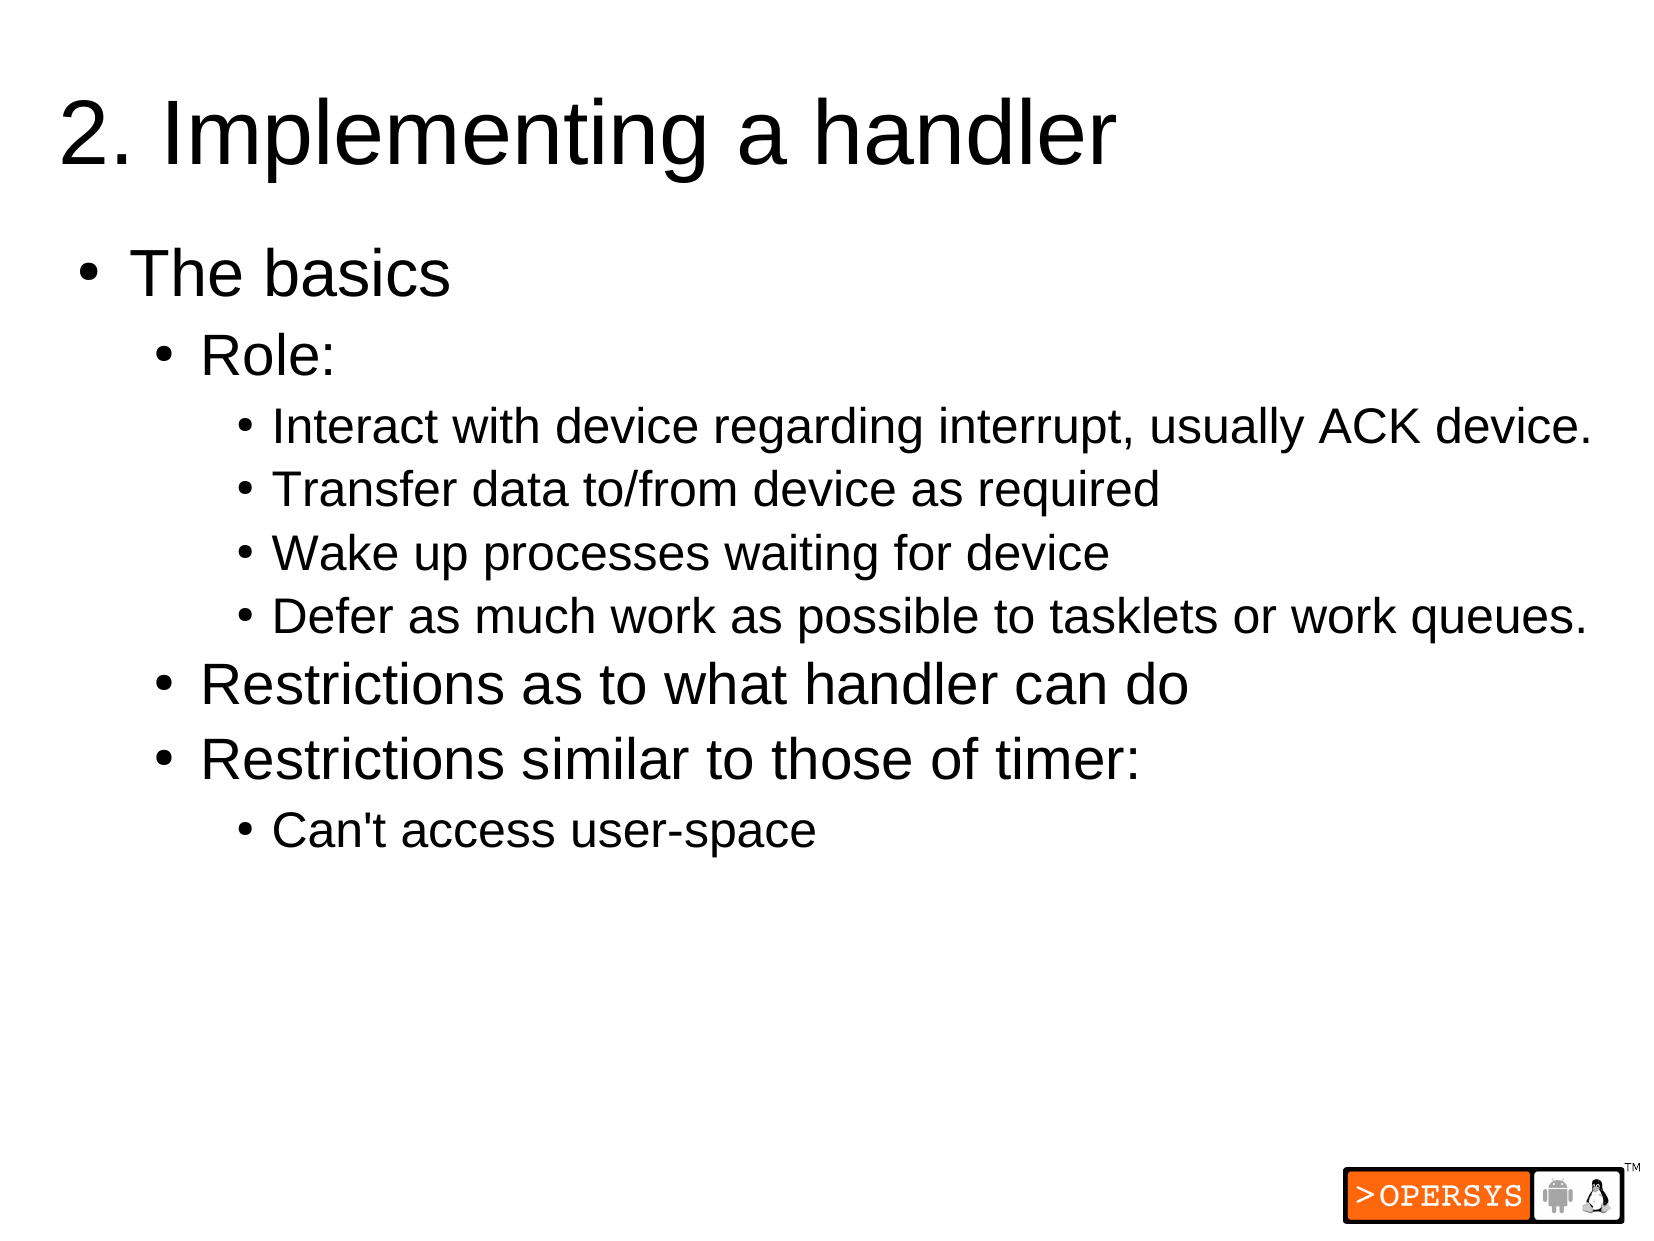

# 2. Implementing a handler
The basics
Role:
Interact with device regarding interrupt, usually ACK device.
Transfer data to/from device as required
Wake up processes waiting for device
Defer as much work as possible to tasklets or work queues.
Restrictions as to what handler can do
Restrictions similar to those of timer:
Can't access user-space